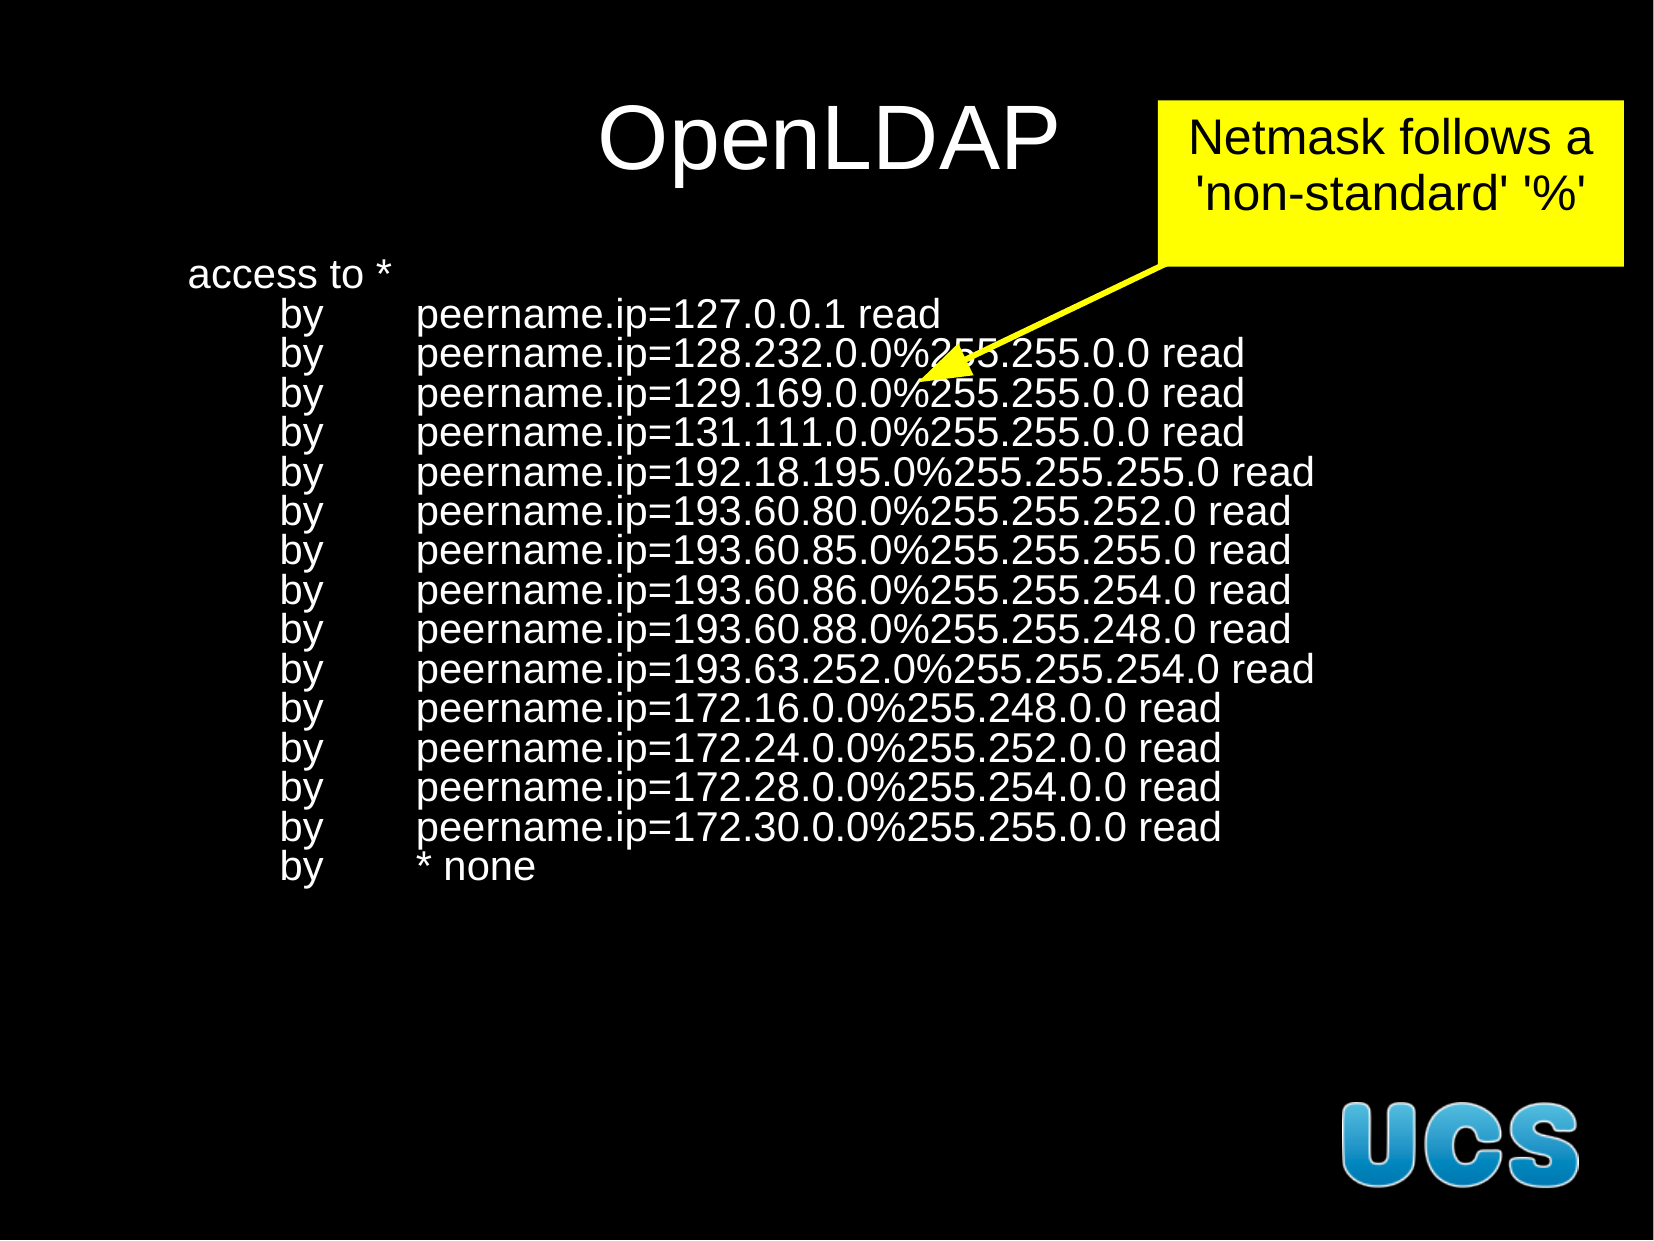

# OpenLDAP
Netmask follows a 'non-standard' '%'
access to *
 by peername.ip=127.0.0.1 read
 by peername.ip=128.232.0.0%255.255.0.0 read
 by peername.ip=129.169.0.0%255.255.0.0 read
 by peername.ip=131.111.0.0%255.255.0.0 read
 by peername.ip=192.18.195.0%255.255.255.0 read
 by peername.ip=193.60.80.0%255.255.252.0 read
 by peername.ip=193.60.85.0%255.255.255.0 read
 by peername.ip=193.60.86.0%255.255.254.0 read
 by peername.ip=193.60.88.0%255.255.248.0 read
 by peername.ip=193.63.252.0%255.255.254.0 read
 by peername.ip=172.16.0.0%255.248.0.0 read
 by peername.ip=172.24.0.0%255.252.0.0 read
 by peername.ip=172.28.0.0%255.254.0.0 read
 by peername.ip=172.30.0.0%255.255.0.0 read
 by * none